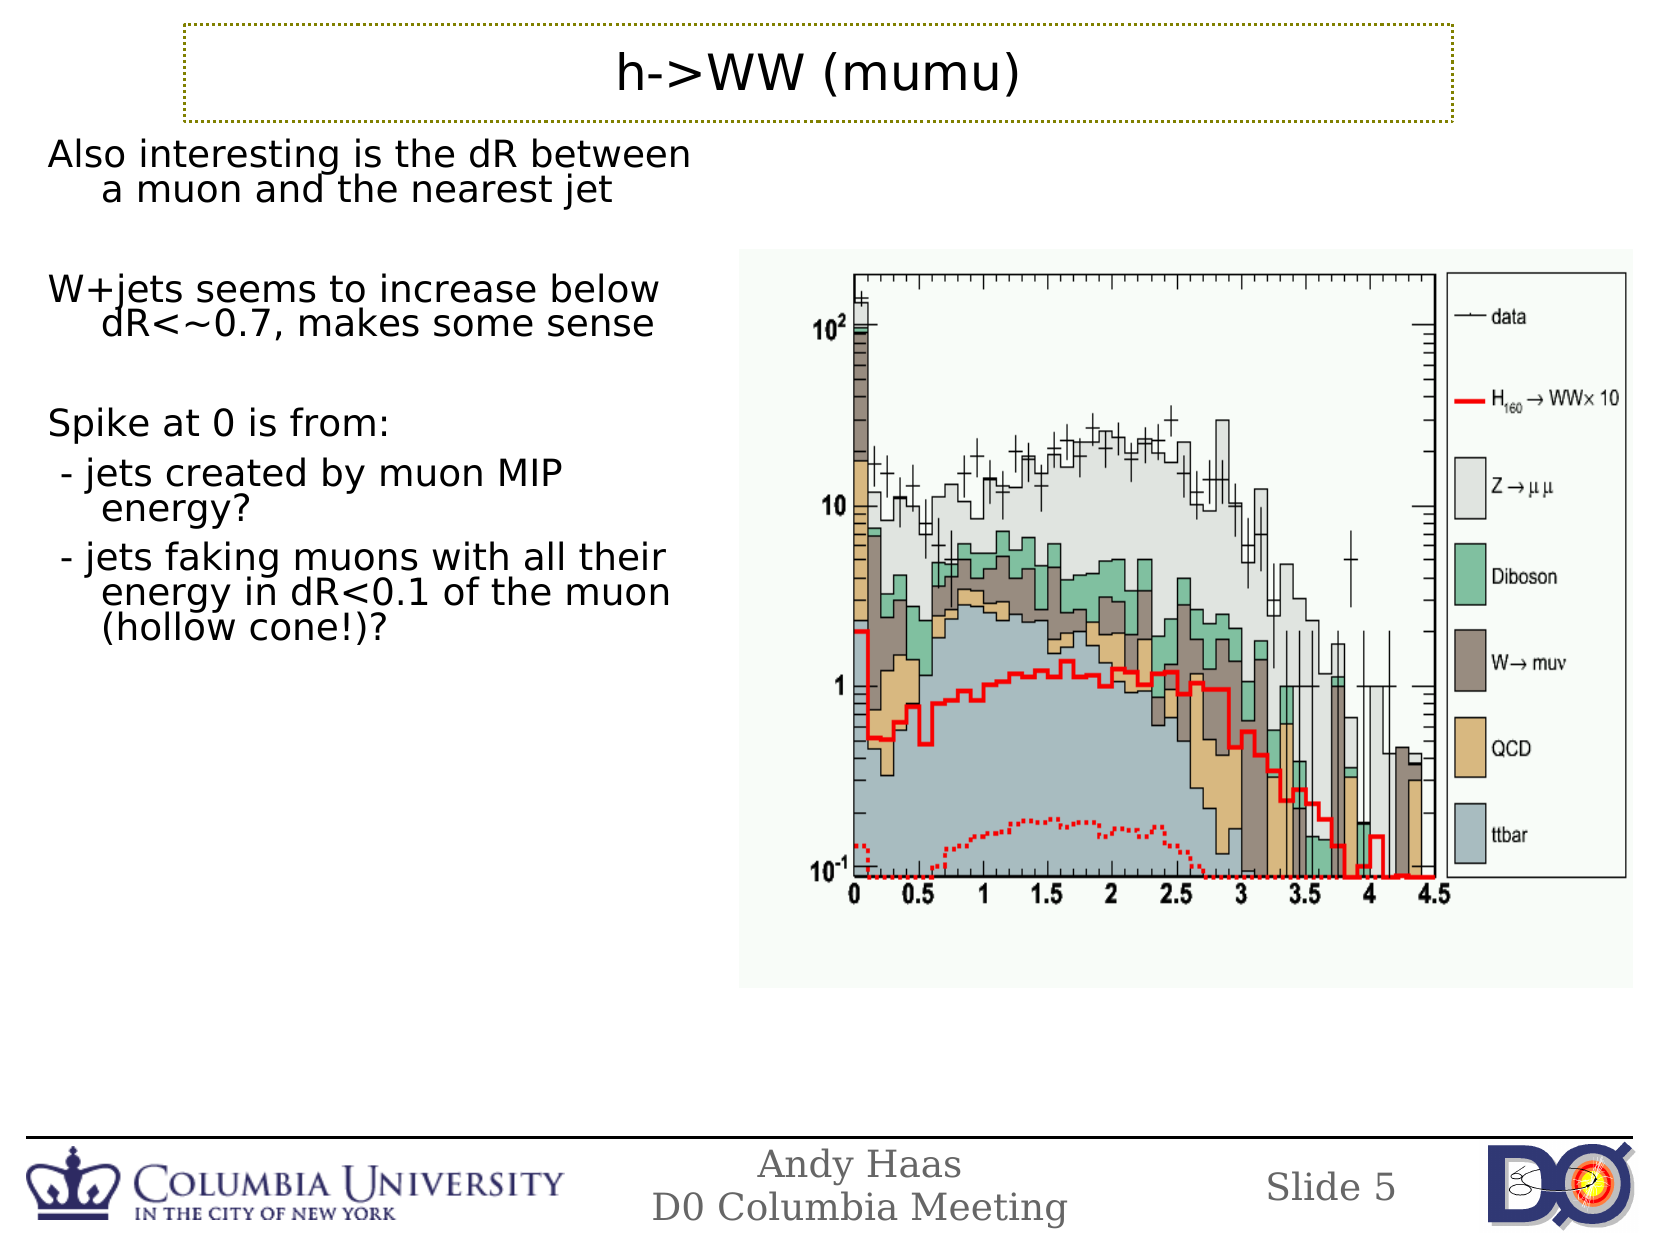

# h->WW (mumu)
Also interesting is the dR between a muon and the nearest jet
W+jets seems to increase below dR<~0.7, makes some sense
Spike at 0 is from:
 - jets created by muon MIP energy?
 - jets faking muons with all their energy in dR<0.1 of the muon (hollow cone!)?